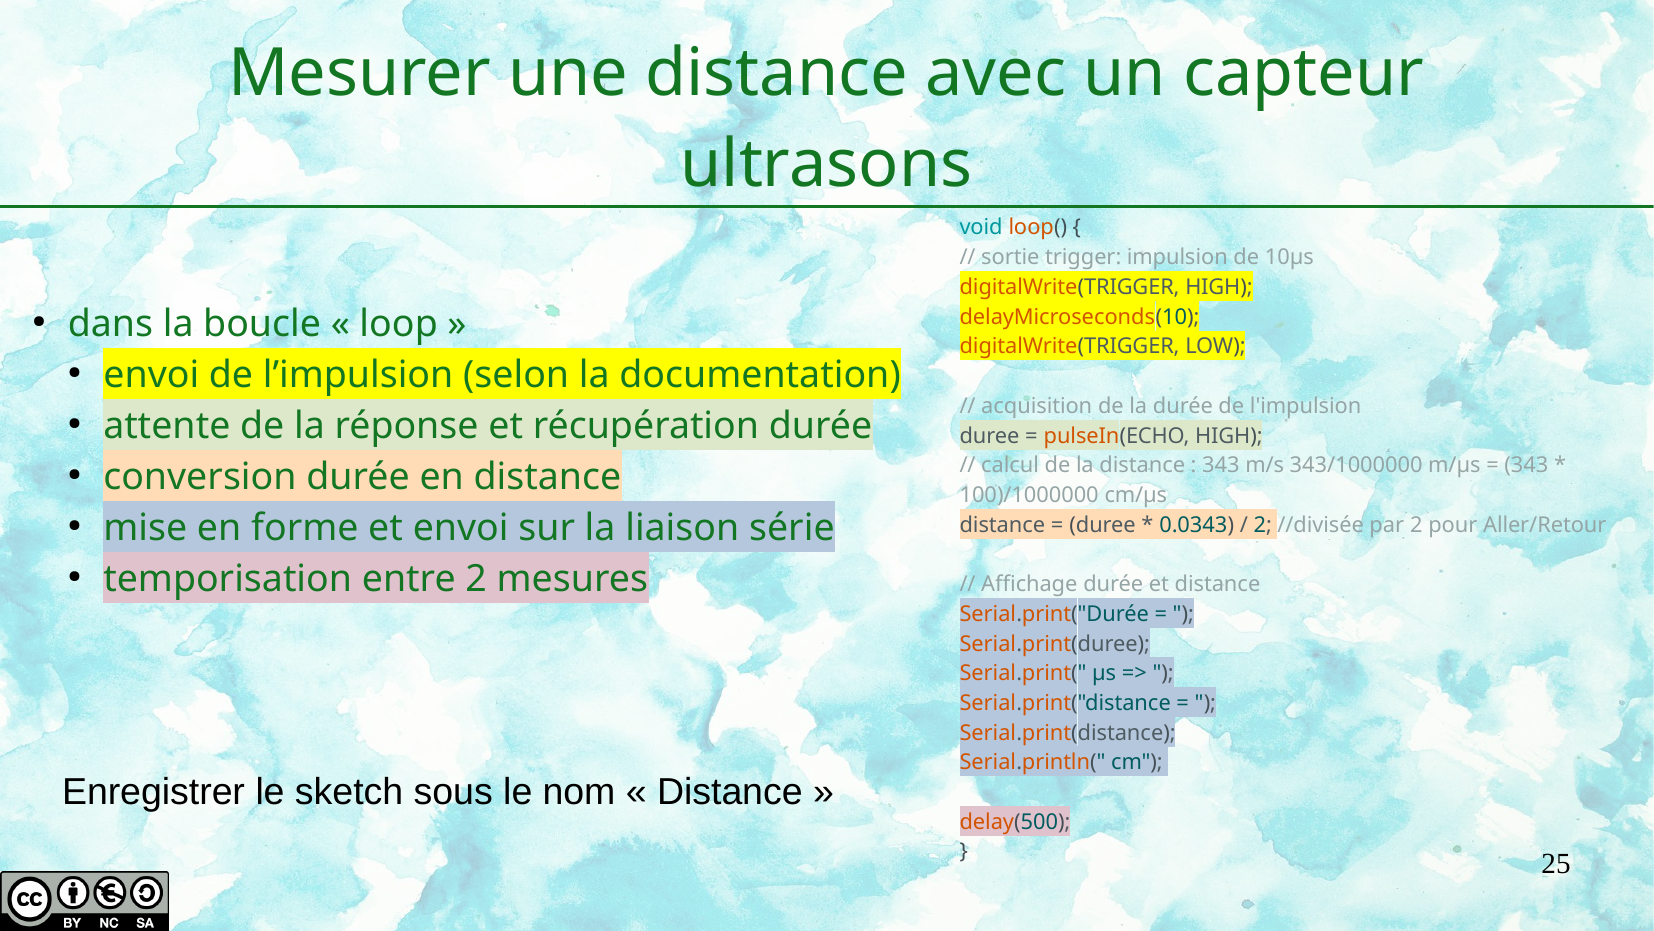

# Mesurer une distance avec un capteur ultrasons
void loop() {
// sortie trigger: impulsion de 10µs
digitalWrite(TRIGGER, HIGH);
delayMicroseconds(10);
digitalWrite(TRIGGER, LOW);
// acquisition de la durée de l'impulsion
duree = pulseIn(ECHO, HIGH);
// calcul de la distance : 343 m/s 343/1000000 m/µs = (343 * 100)/1000000 cm/µs
distance = (duree * 0.0343) / 2; //divisée par 2 pour Aller/Retour
// Affichage durée et distance
Serial.print("Durée = ");
Serial.print(duree);
Serial.print(" µs => ");
Serial.print("distance = ");
Serial.print(distance);
Serial.println(" cm");
delay(500);
}
dans la boucle « loop »
envoi de l’impulsion (selon la documentation)
attente de la réponse et récupération durée
conversion durée en distance
mise en forme et envoi sur la liaison série
temporisation entre 2 mesures
Enregistrer le sketch sous le nom « Distance »
25